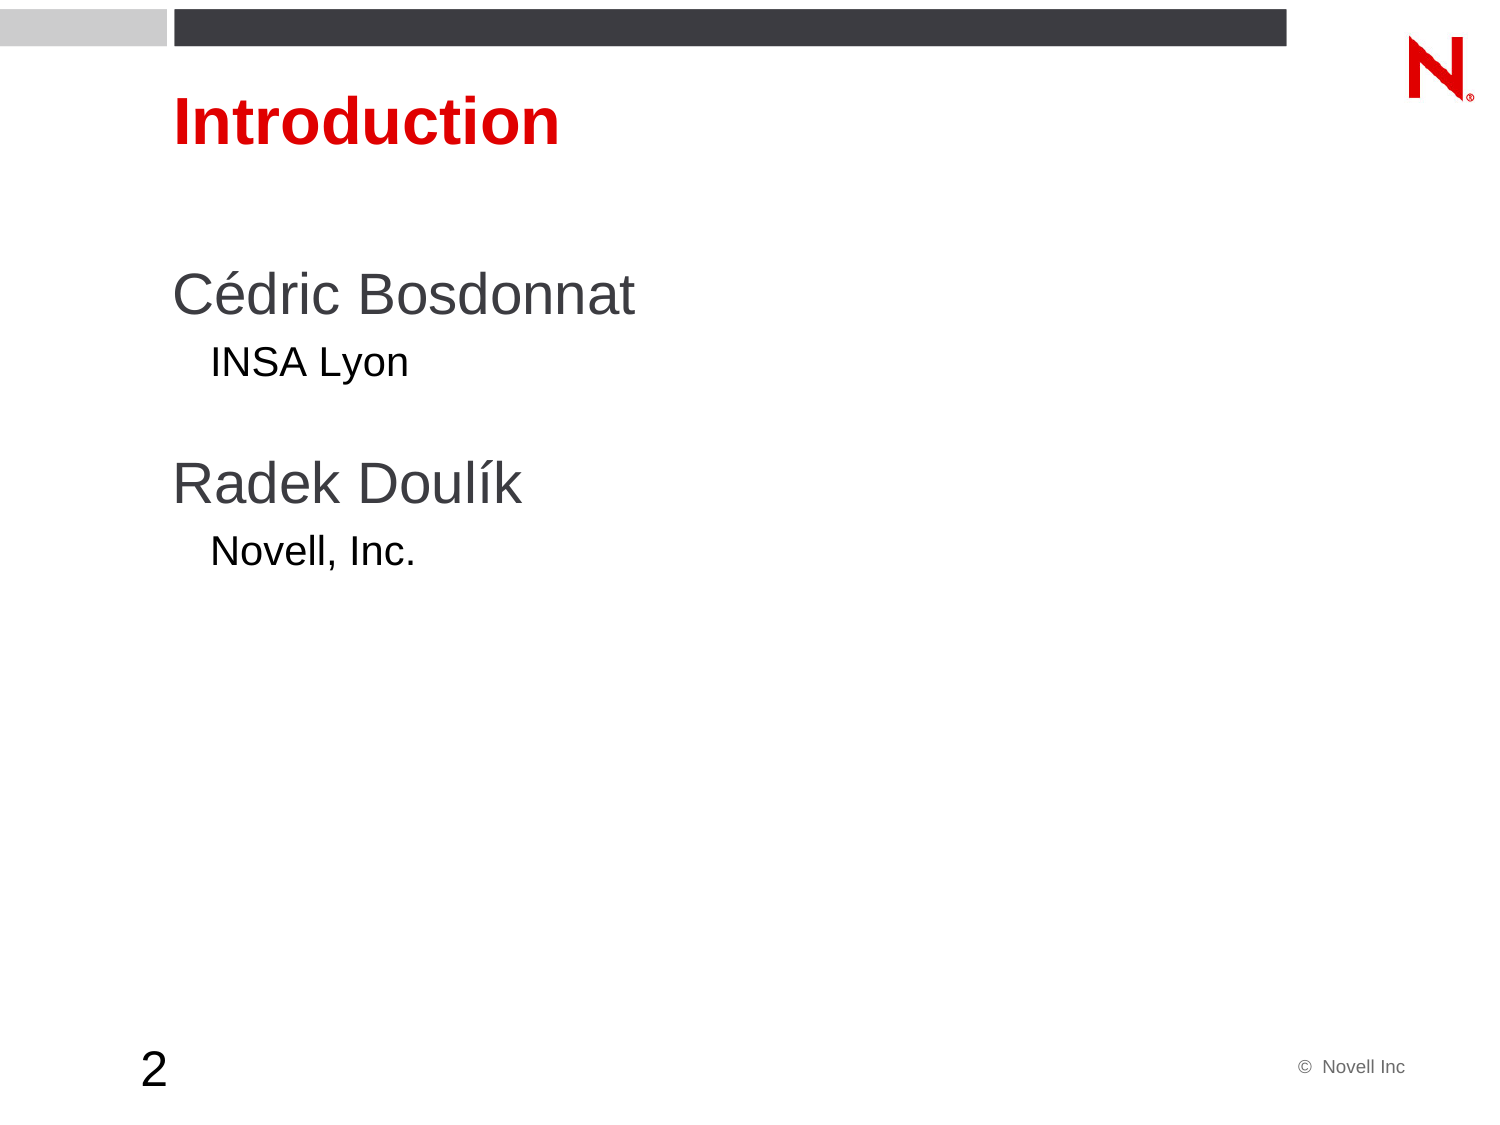

# Introduction
Cédric Bosdonnat
INSA Lyon
Radek Doulík
Novell, Inc.